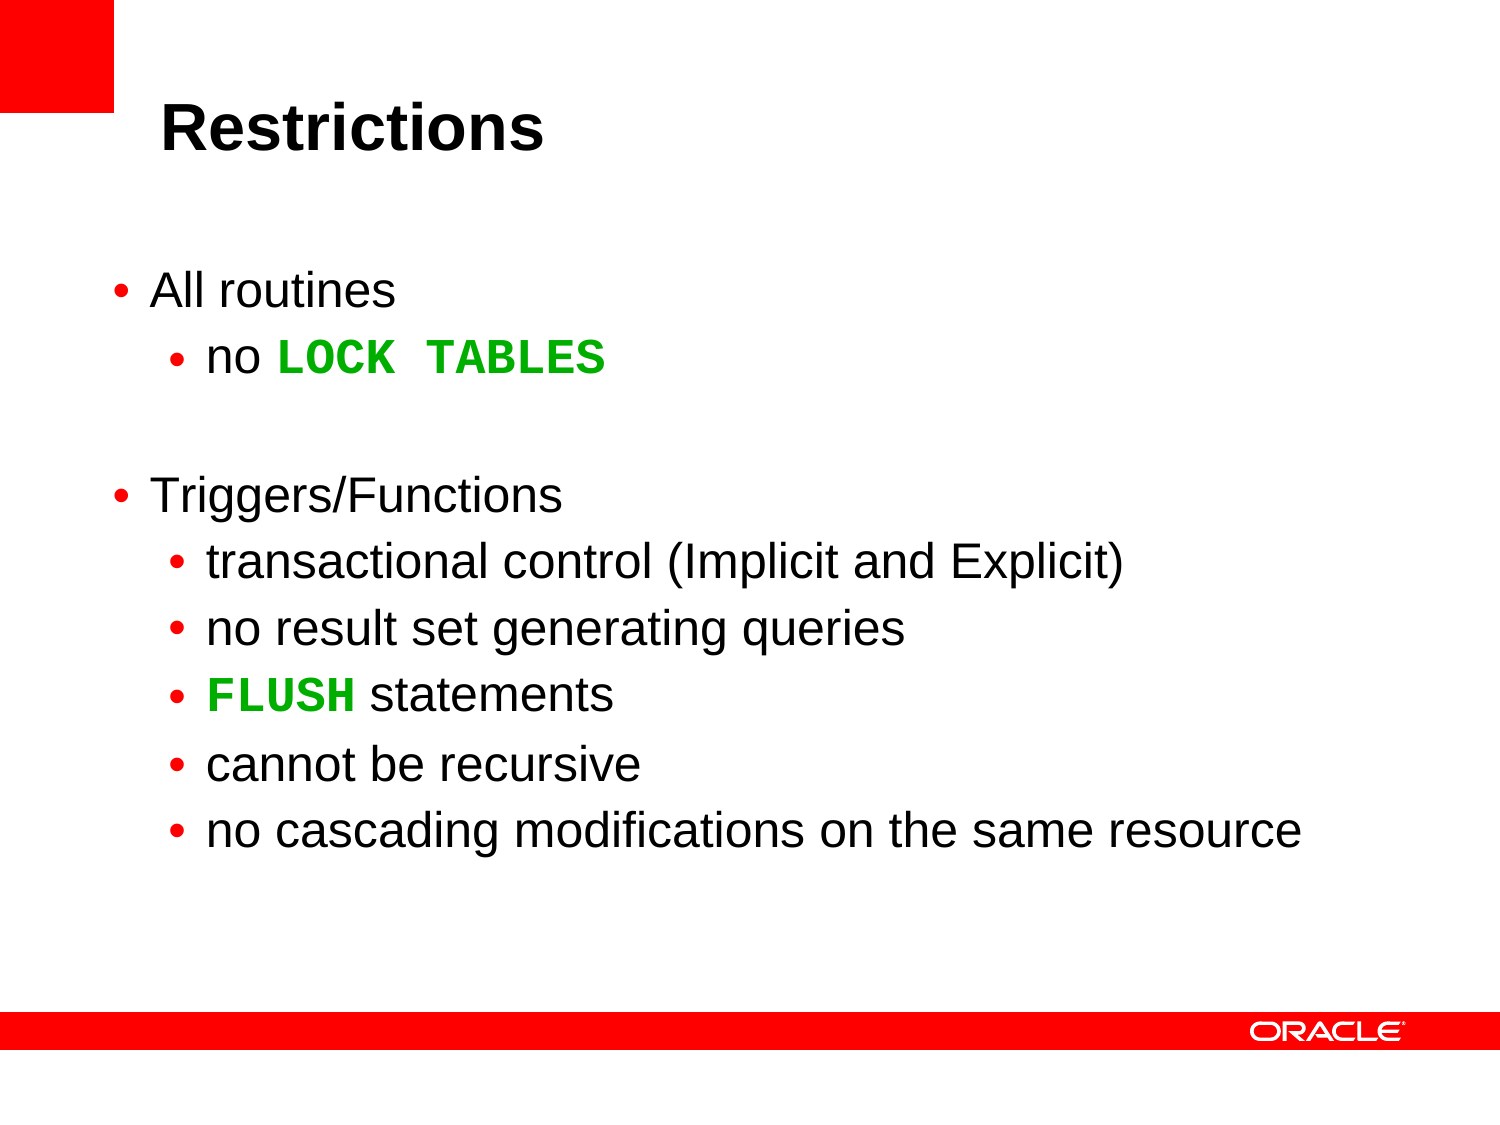

# Restrictions
All routines
no LOCK TABLES
Triggers/Functions
transactional control (Implicit and Explicit)
no result set generating queries
FLUSH statements
cannot be recursive
no cascading modifications on the same resource